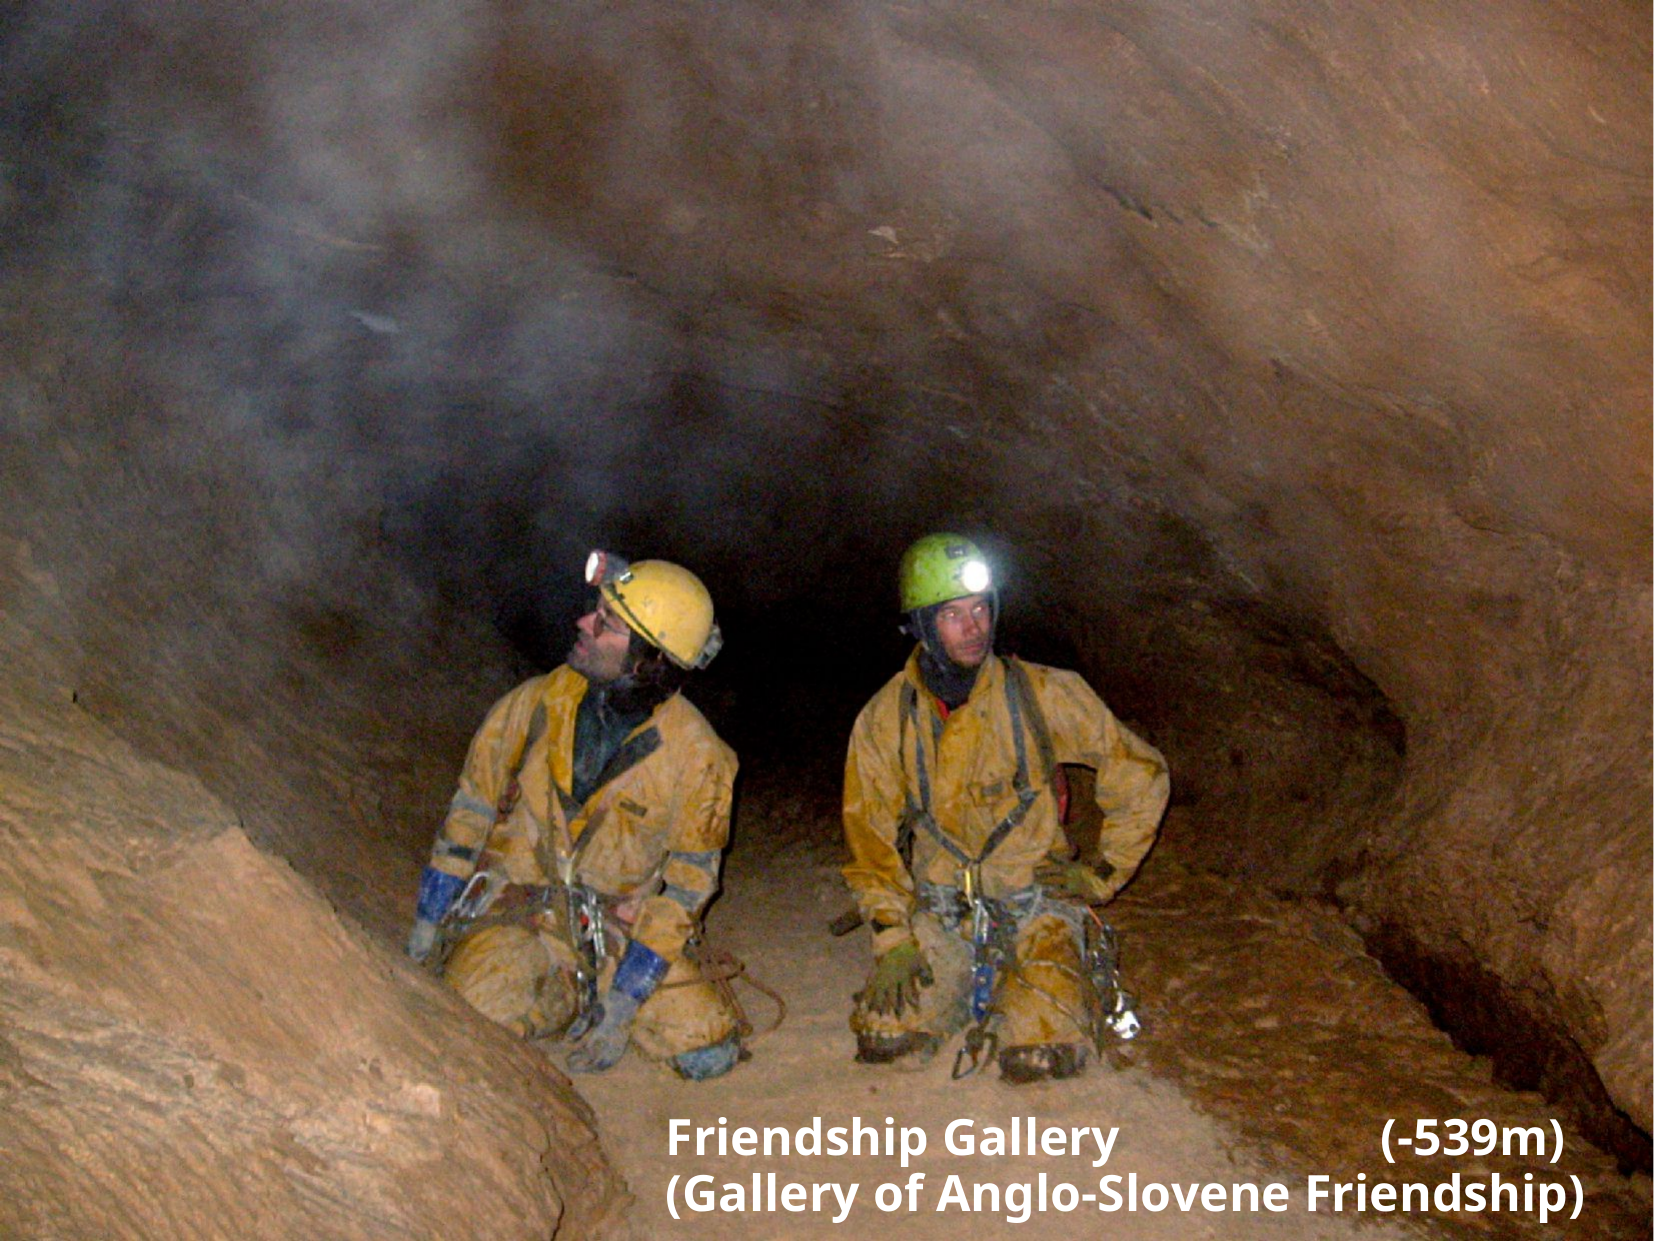

Friendship Gallery 			 (-539m)
(Gallery of Anglo-Slovene Friendship)